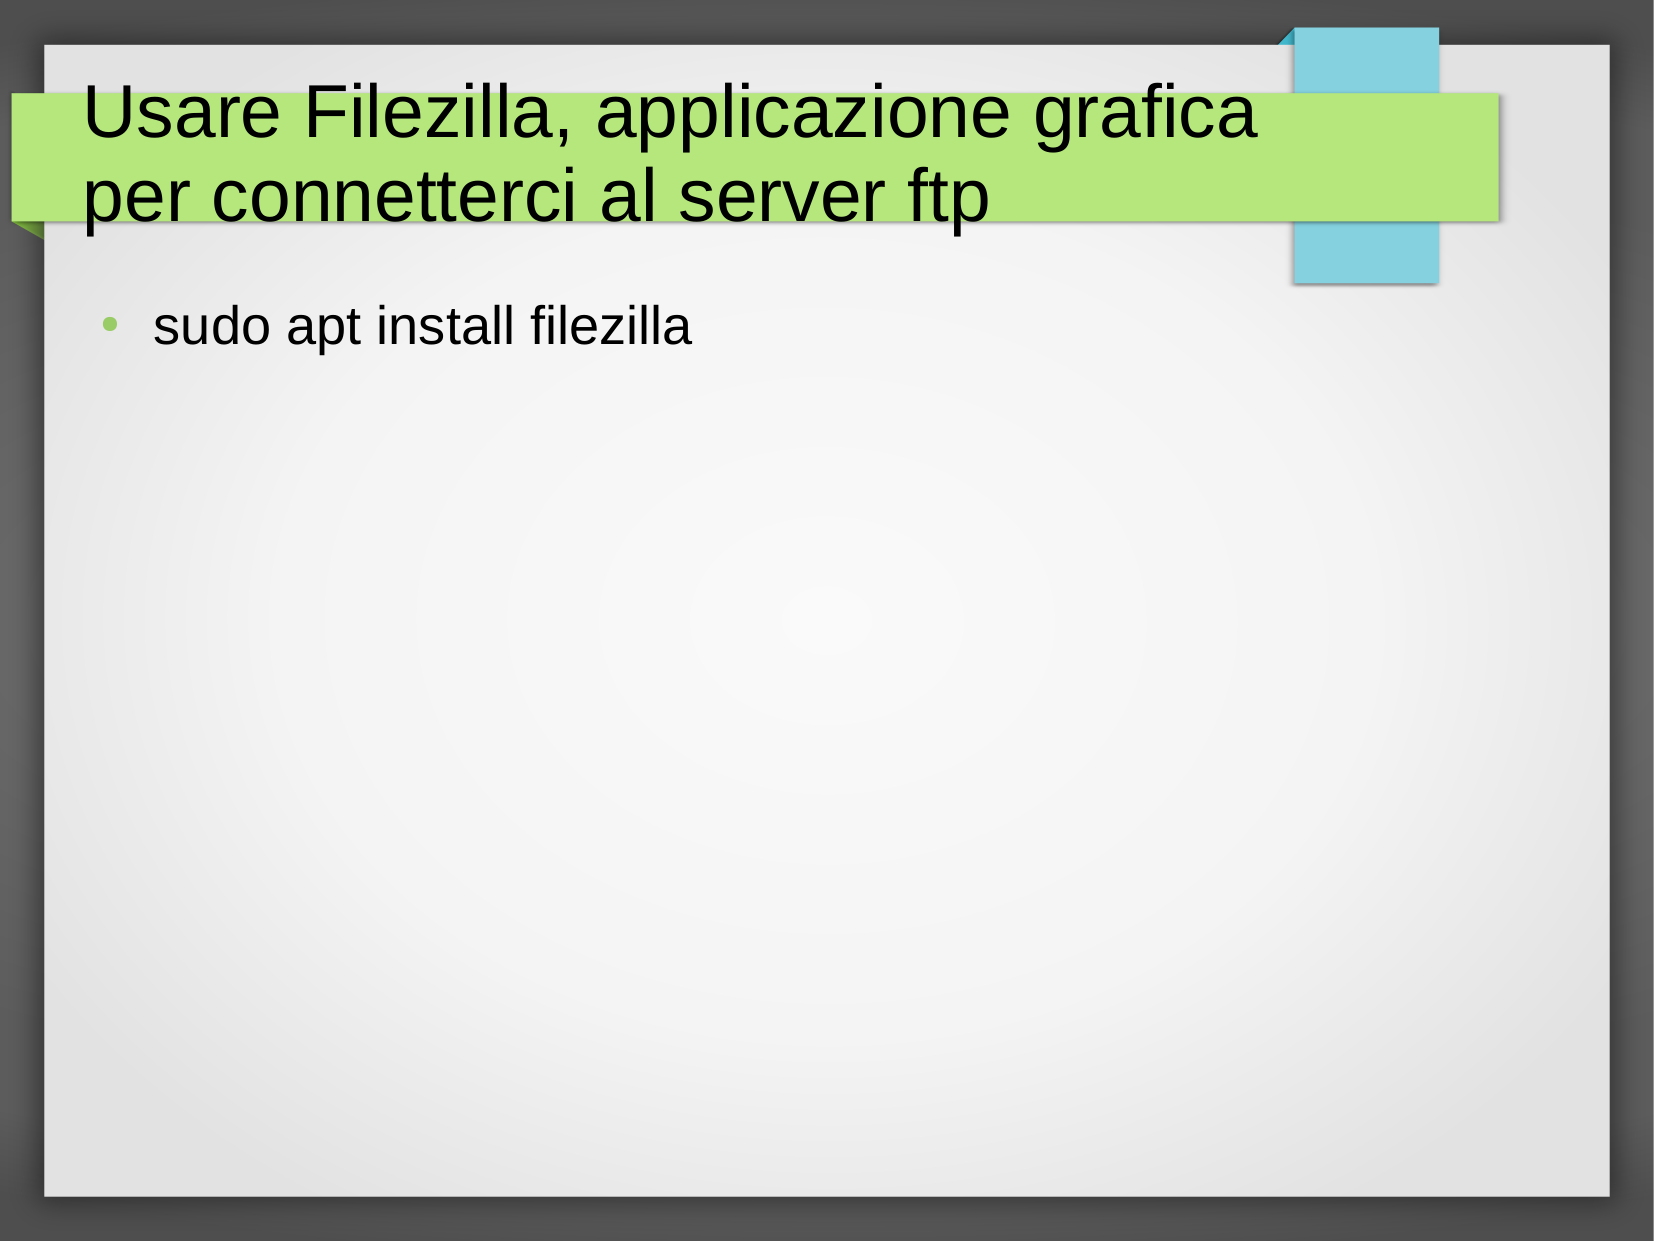

# Usare Filezilla, applicazione grafica per connetterci al server ftp
sudo apt install filezilla